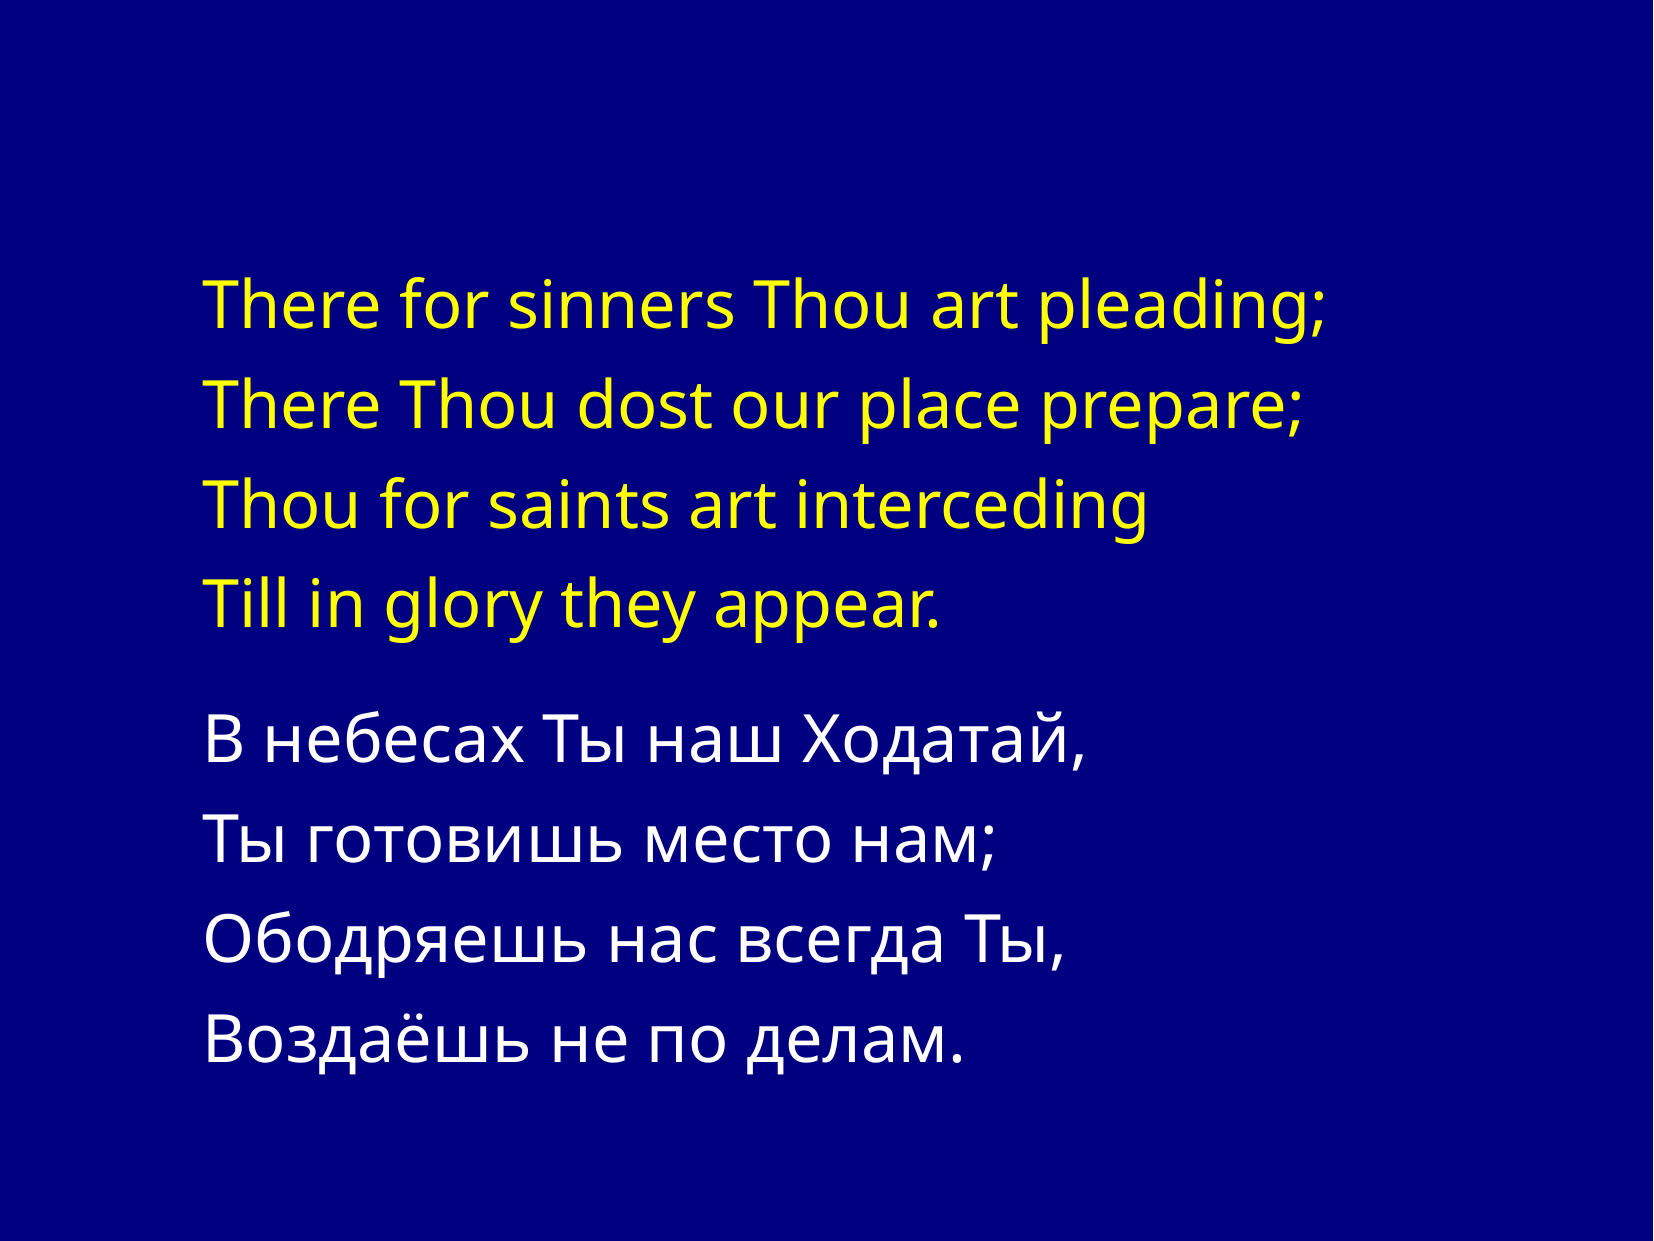

There for sinners Thou art pleading;
	There Thou dost our place prepare;
	Thou for saints art interceding
	Till in glory they appear.
	В небесах Ты наш Ходатай,
	Ты готовишь место нам;
	Ободряешь нас всегда Ты,
	Воздаёшь не по делам.